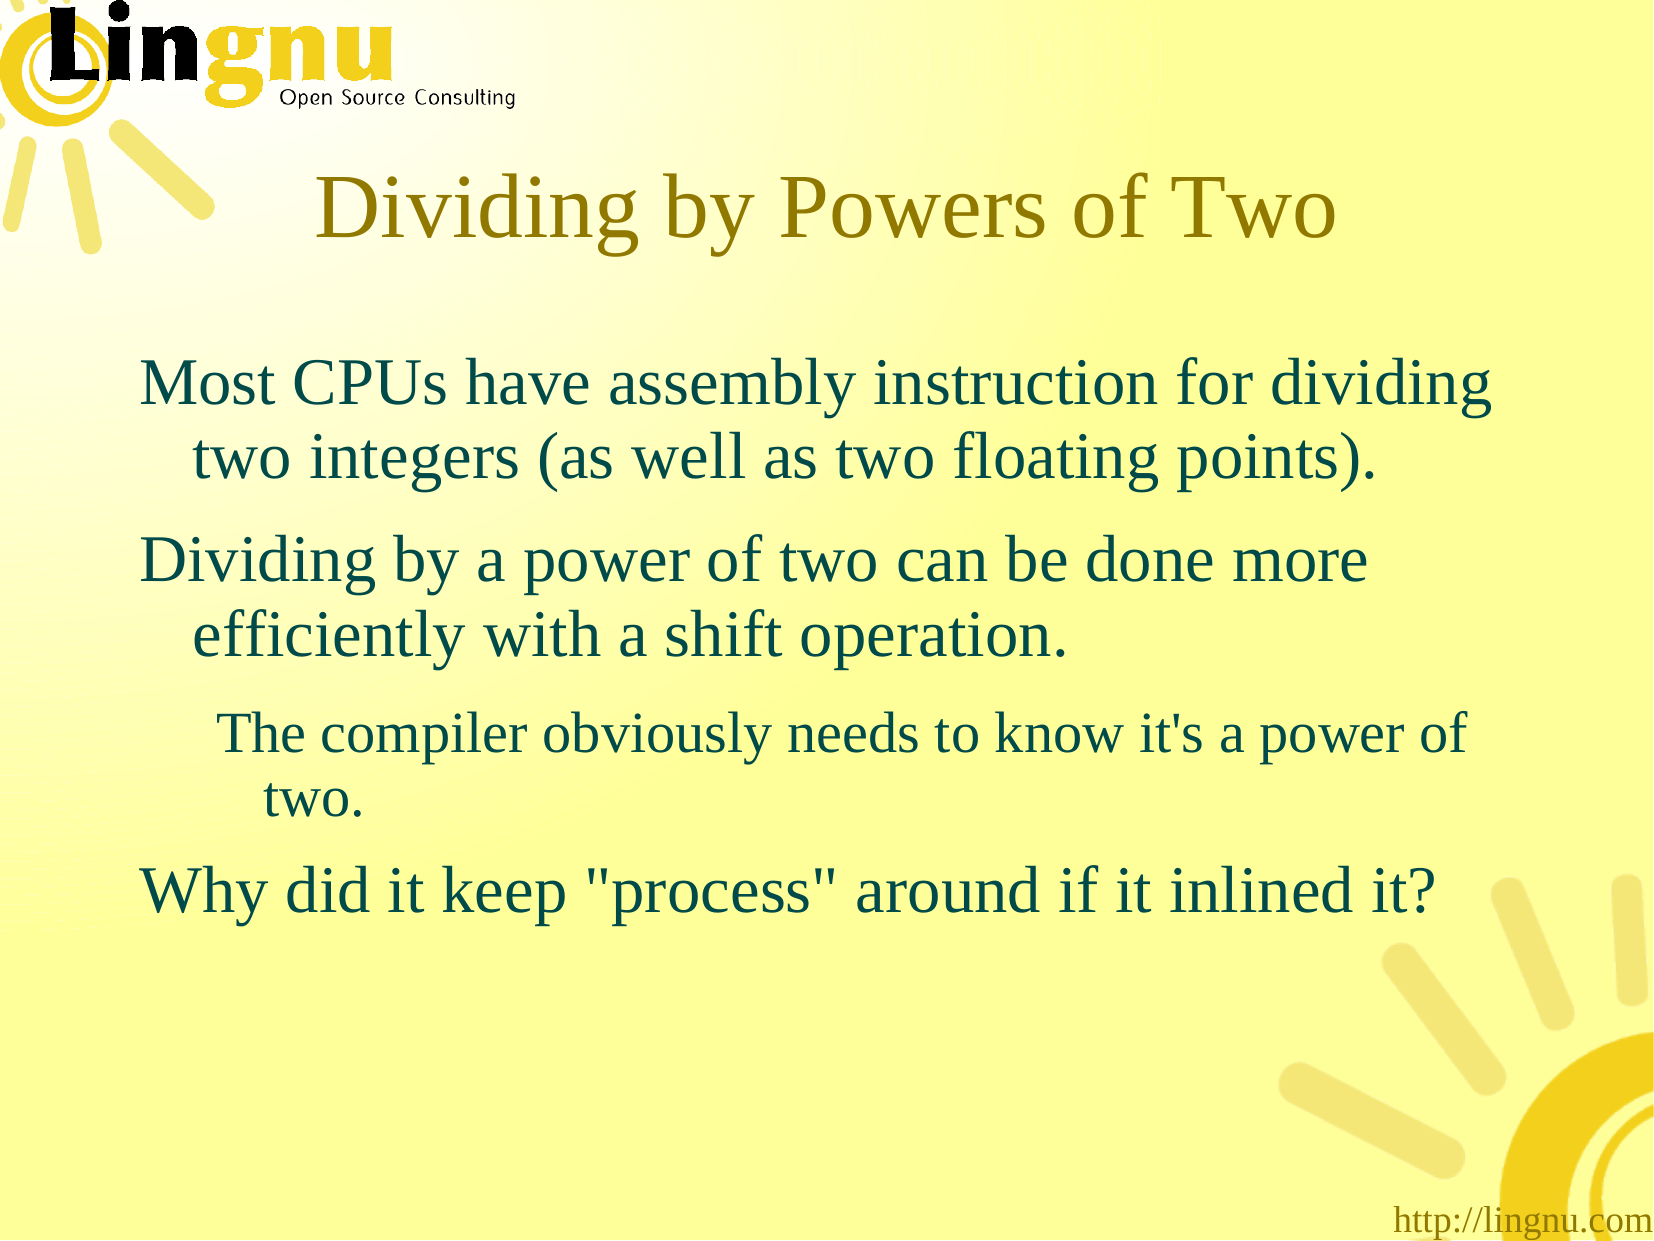

# Dividing by Powers of Two
Most CPUs have assembly instruction for dividing two integers (as well as two floating points).
Dividing by a power of two can be done more efficiently with a shift operation.
The compiler obviously needs to know it's a power of two.
Why did it keep "process" around if it inlined it?